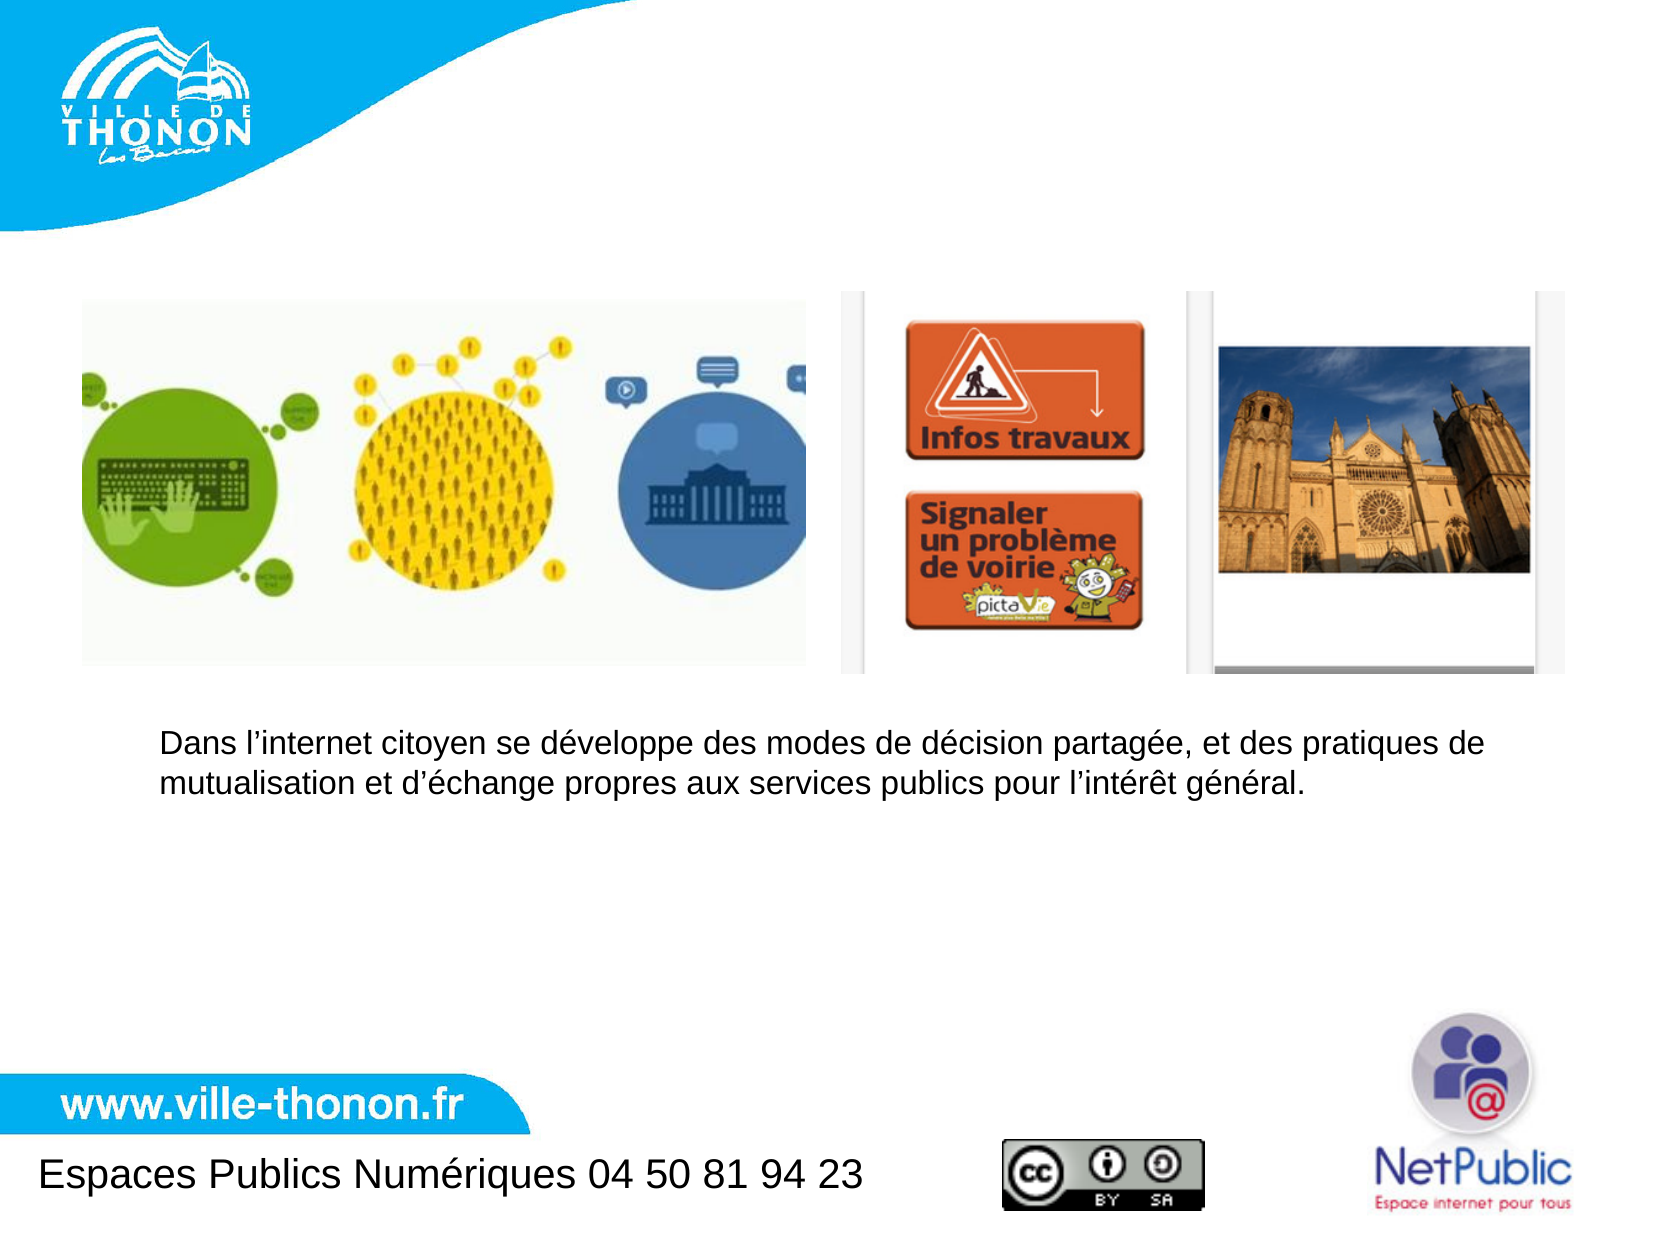

# Dans l’internet citoyen se développe des modes de décision partagée, et des pratiques de mutualisation et d’échange propres aux services publics pour l’intérêt général.